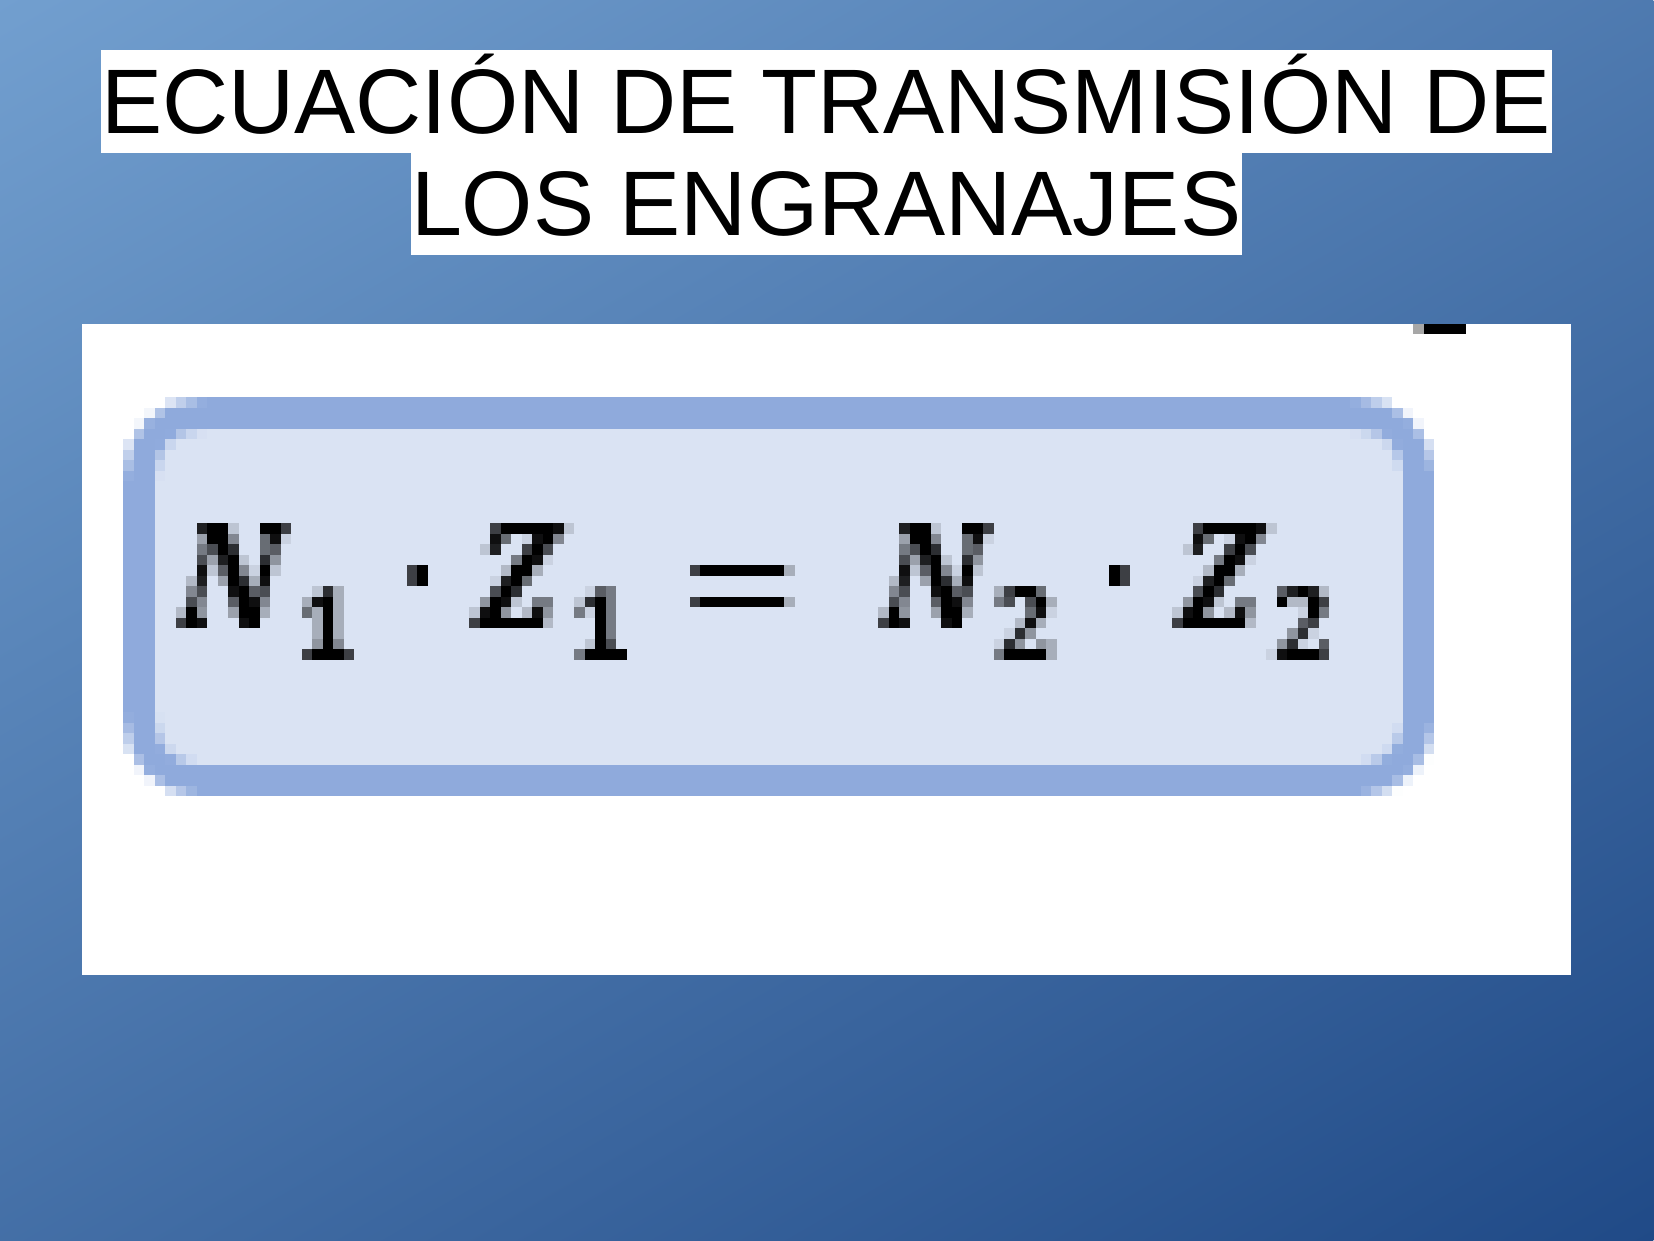

# ECUACIÓN DE TRANSMISIÓN DE LOS ENGRANAJES